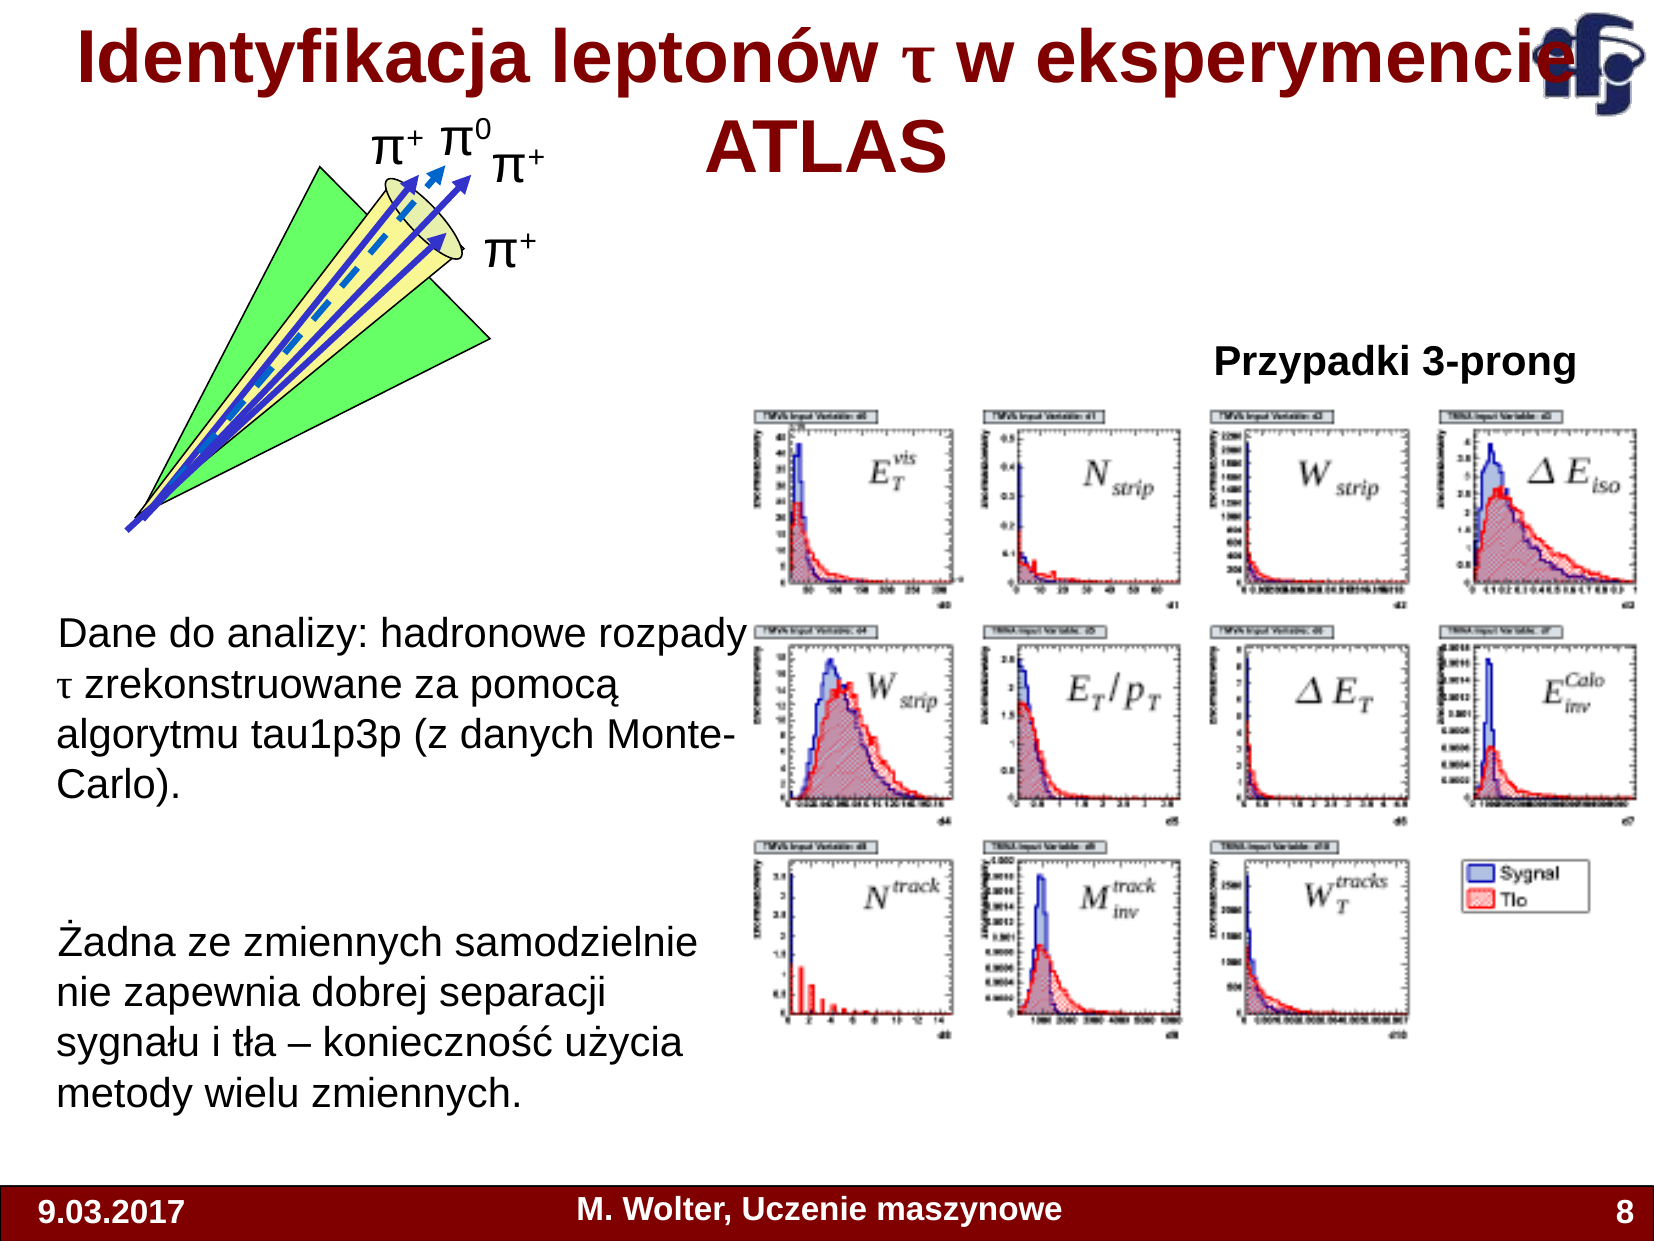

# Identyfikacja leptonów τ w eksperymencie ATLAS
π0
π+
π+
π+
Przypadki 3-prong
 Dane do analizy: hadronowe rozpady τ zrekonstruowane za pomocą algorytmu tau1p3p (z danych Monte-Carlo).
 Żadna ze zmiennych samodzielnie nie zapewnia dobrej separacji sygnału i tła – konieczność użycia metody wielu zmiennych.
9.03.2017
Machine Learning, M. Wolter